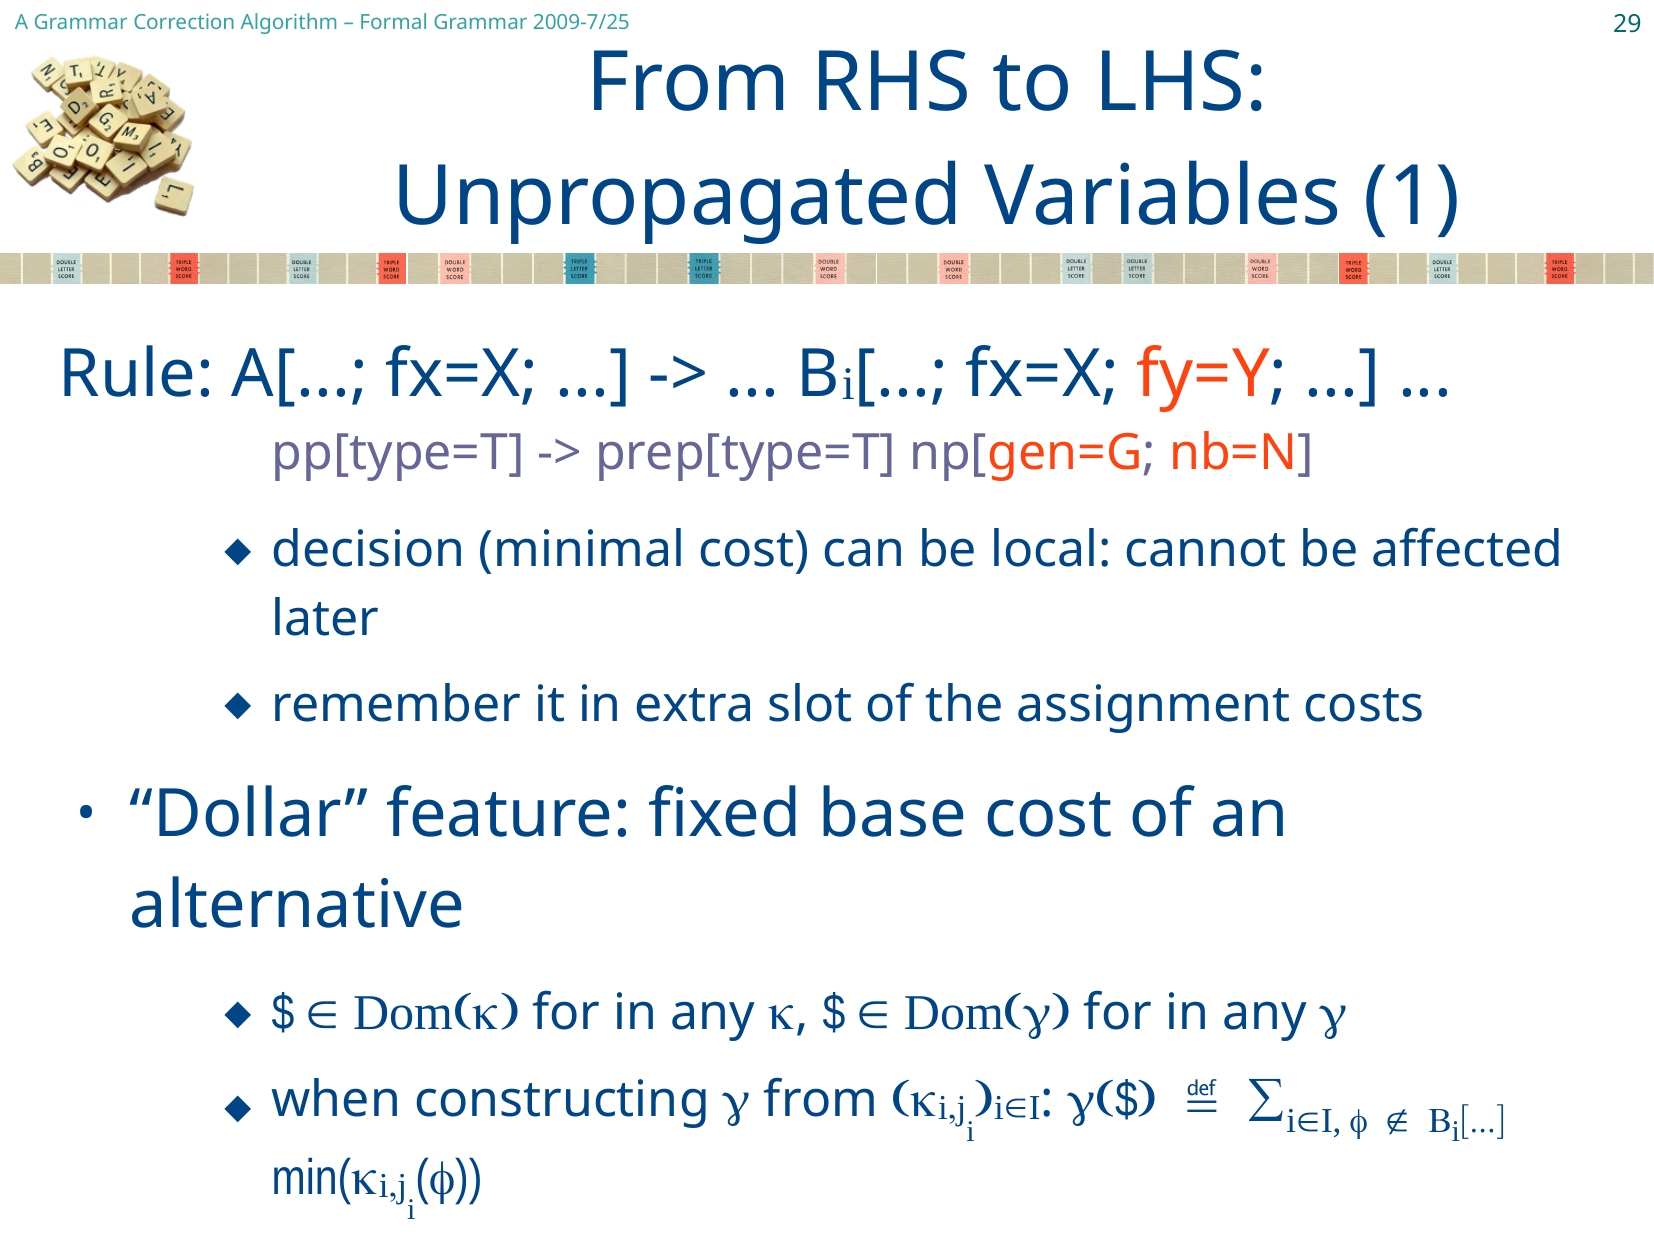

29
# From RHS to LHS: Unpropagated Variables (1)
Rule: A[...; fx=X; ...] -> ... Bi[...; fx=X; fy=Y; ...] ...
pp[type=T] -> prep[type=T] np[gen=G; nb=N]
decision (minimal cost) can be local: cannot be affected later
remember it in extra slot of the assignment costs
“Dollar” feature: fixed base cost of an alternative
$ ∈ Dom(κ) for in any κ, $ ∈ Dom(γ) for in any γ
when constructing γ from (κi,ji)i∈I: γ($) ≝ ∑i∈I, ϕ ∉ Bi[...] min(κi,ji(ϕ))
when constructing κ from γ: κ($) ≝ ∑X ∉ A[...] min(γ(X))
γ = ($  2, G  (masc  1, fem  4), N  (sg  5, pl  3), T (...))
κ = ($  2 + min(γ(G)) + min(γ(N)), type  (…)) = ($  7, type  (...))